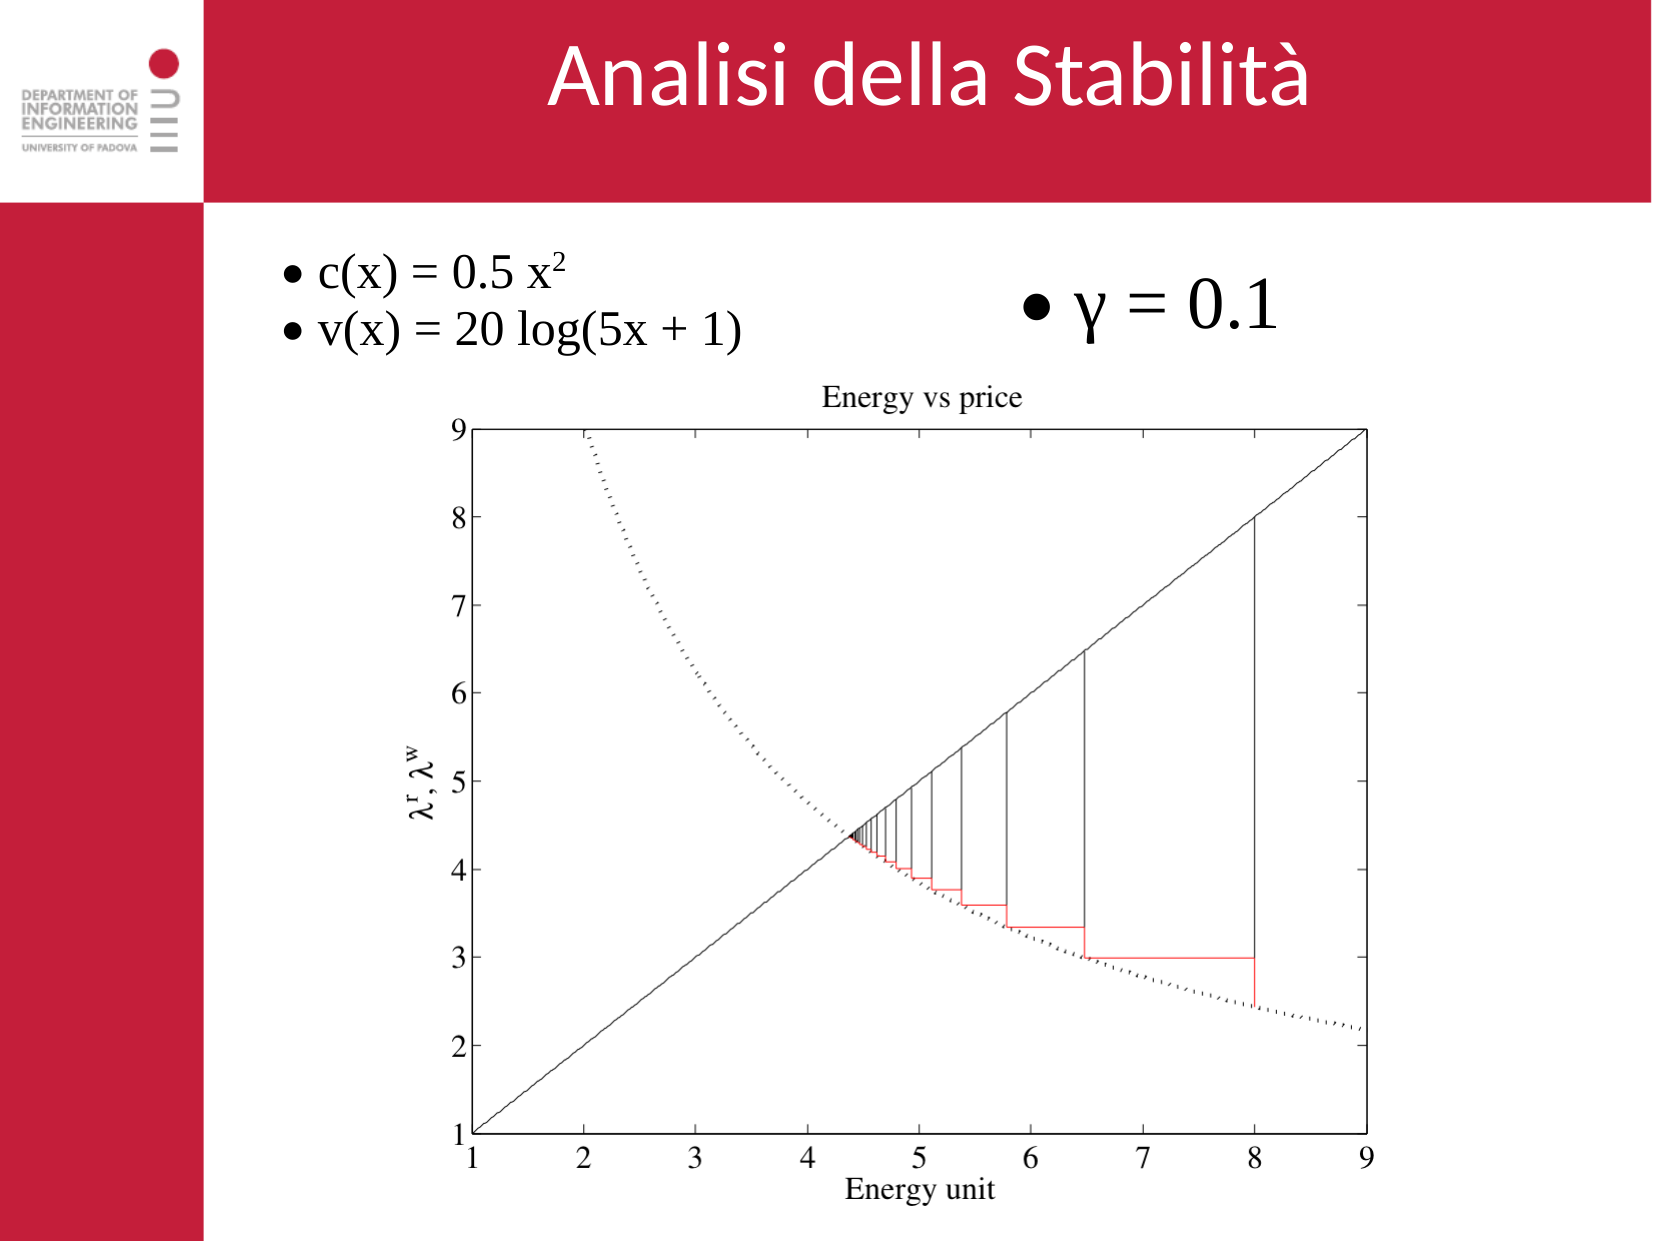

Analisi della Stabilità
• c(x) = 0.5 x2
• v(x) = 20 log(5x + 1)
• γ = 0.1